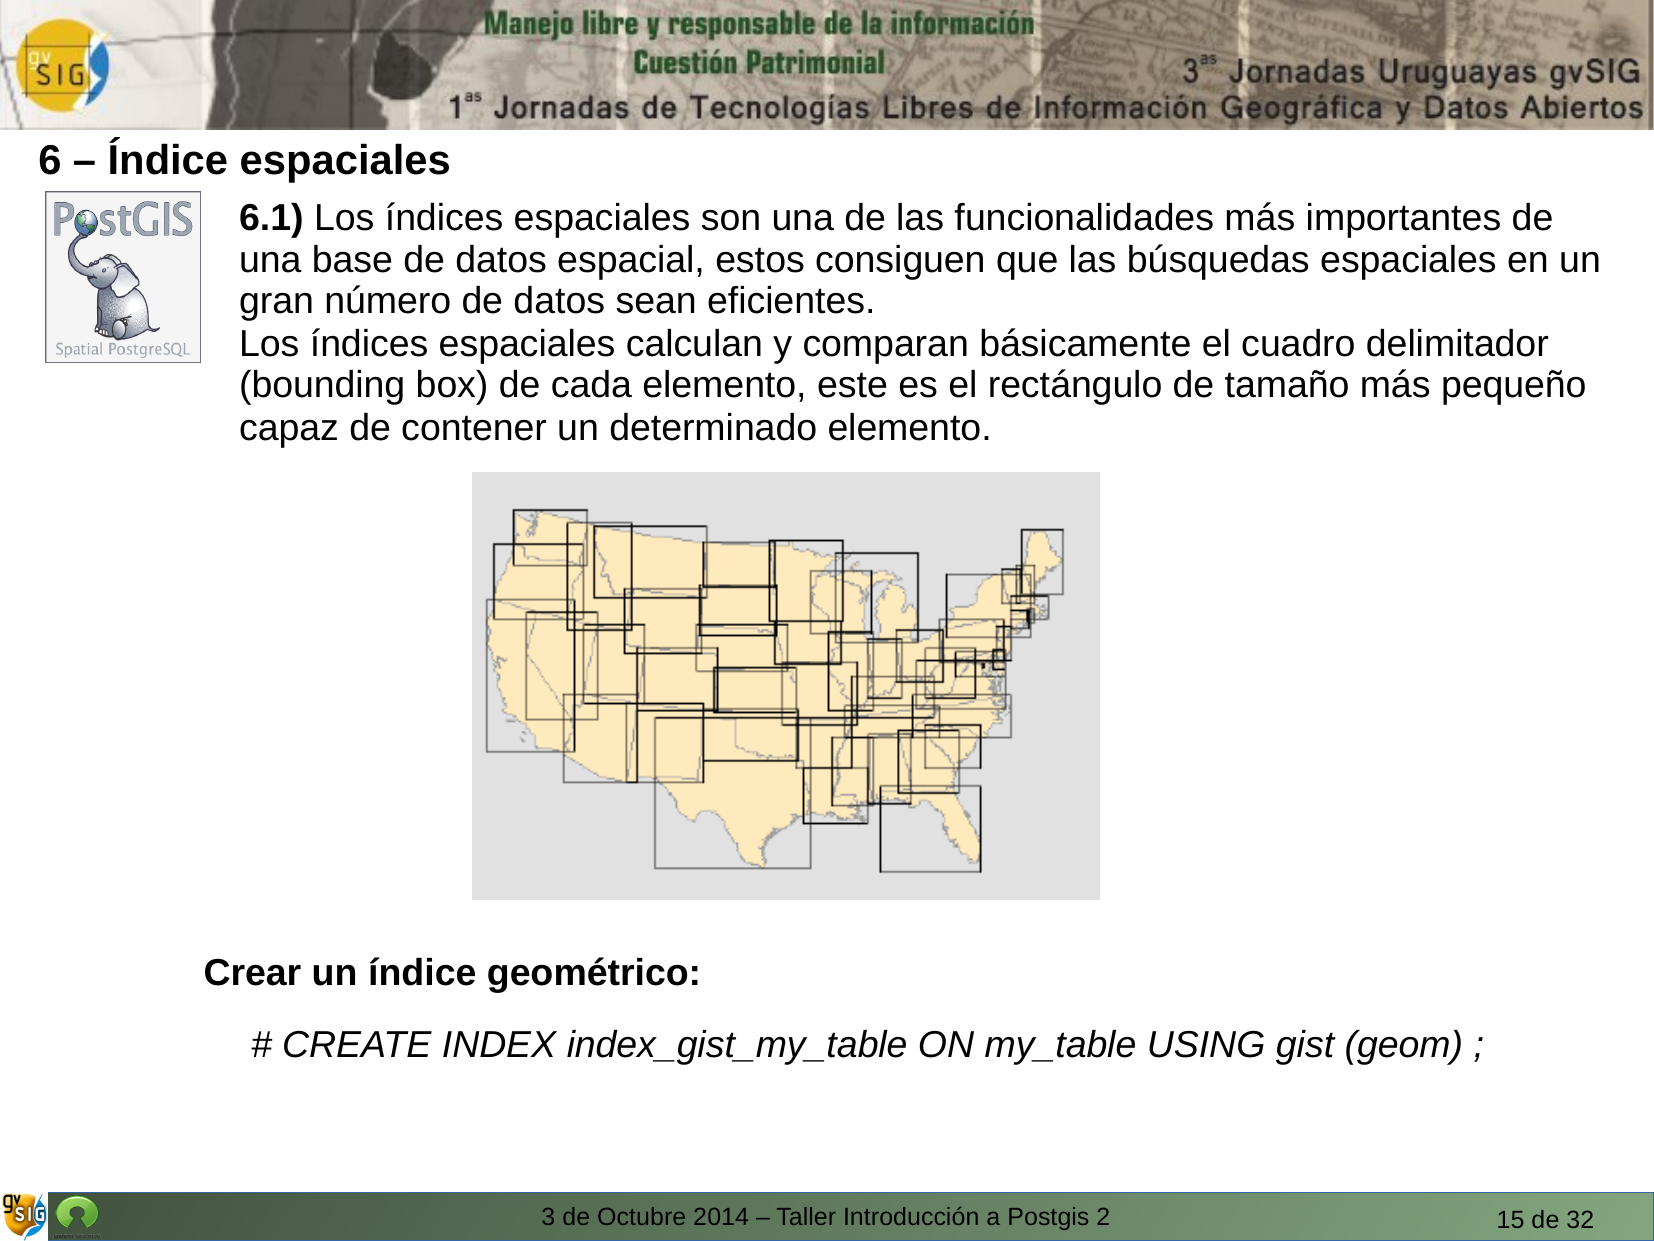

6 – Índice espaciales
6.1) Los índices espaciales son una de las funcionalidades más importantes de una base de datos espacial, estos consiguen que las búsquedas espaciales en un gran número de datos sean eficientes.
Los índices espaciales calculan y comparan básicamente el cuadro delimitador (bounding box) de cada elemento, este es el rectángulo de tamaño más pequeño capaz de contener un determinado elemento.
Crear un índice geométrico:
# CREATE INDEX index_gist_my_table ON my_table USING gist (geom) ;
3 de Octubre 2014 – Taller Introducción a Postgis 2
 de 32